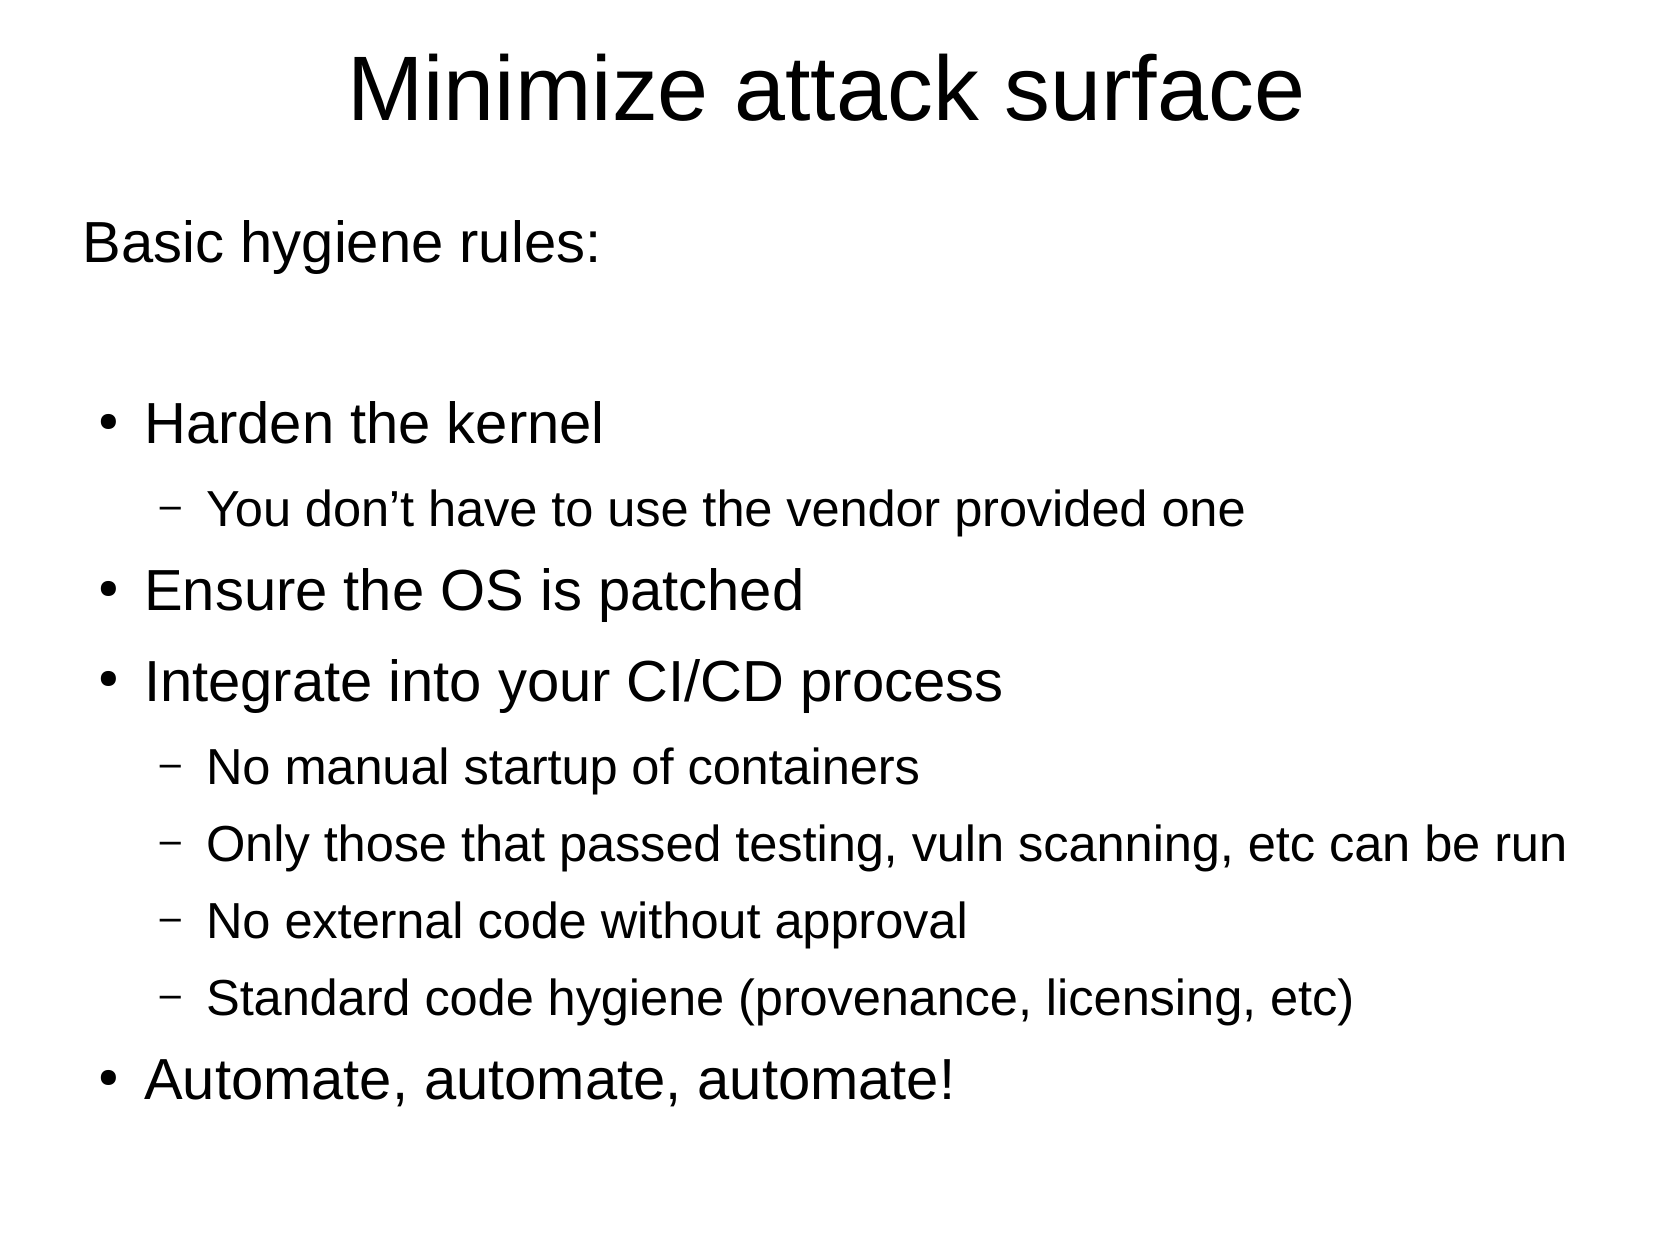

# Minimize attack surface
Basic hygiene rules:
Harden the kernel
You don’t have to use the vendor provided one
Ensure the OS is patched
Integrate into your CI/CD process
No manual startup of containers
Only those that passed testing, vuln scanning, etc can be run
No external code without approval
Standard code hygiene (provenance, licensing, etc)
Automate, automate, automate!